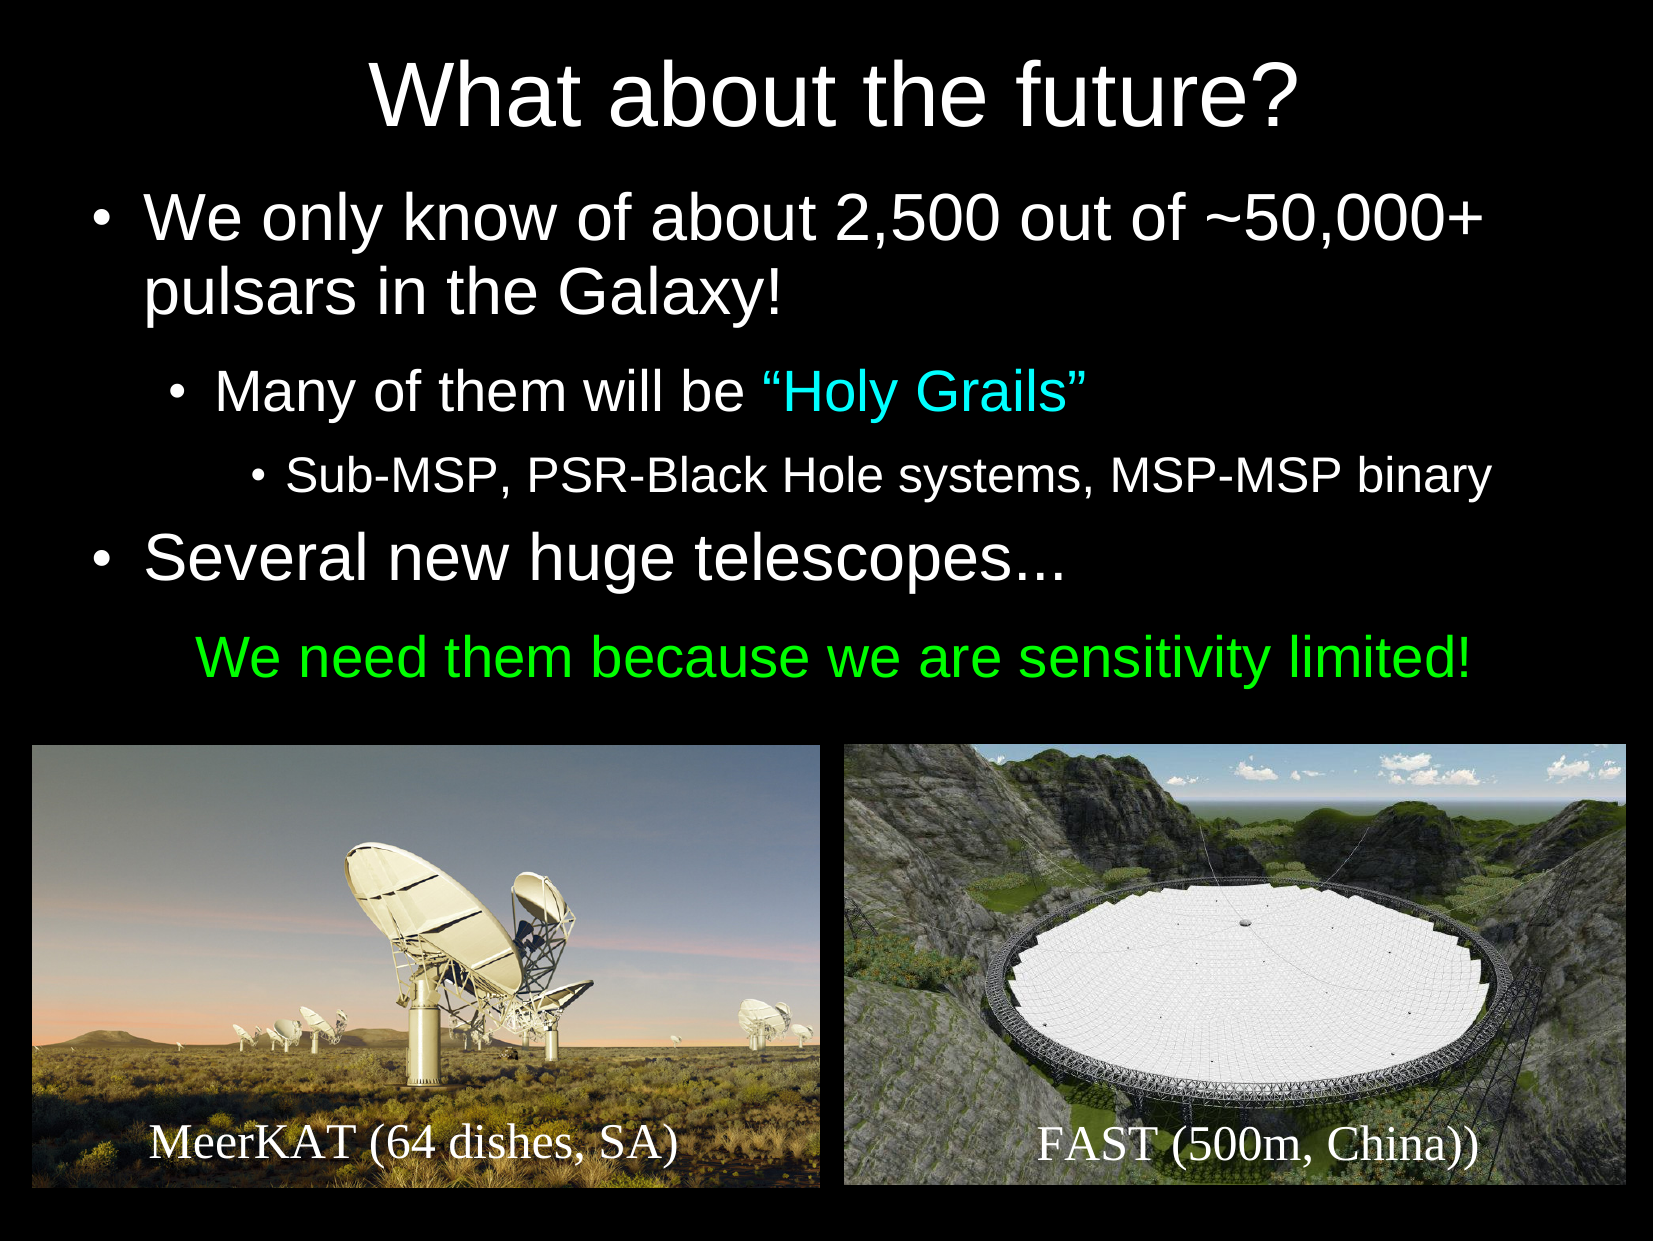

# What about the future?
We only know of about 2,500 out of ~50,000+ pulsars in the Galaxy!
Many of them will be “Holy Grails”
Sub-MSP, PSR-Black Hole systems, MSP-MSP binary
Several new huge telescopes...
We need them because we are sensitivity limited!
MeerKAT (64 dishes, SA)
FAST (500m, China))